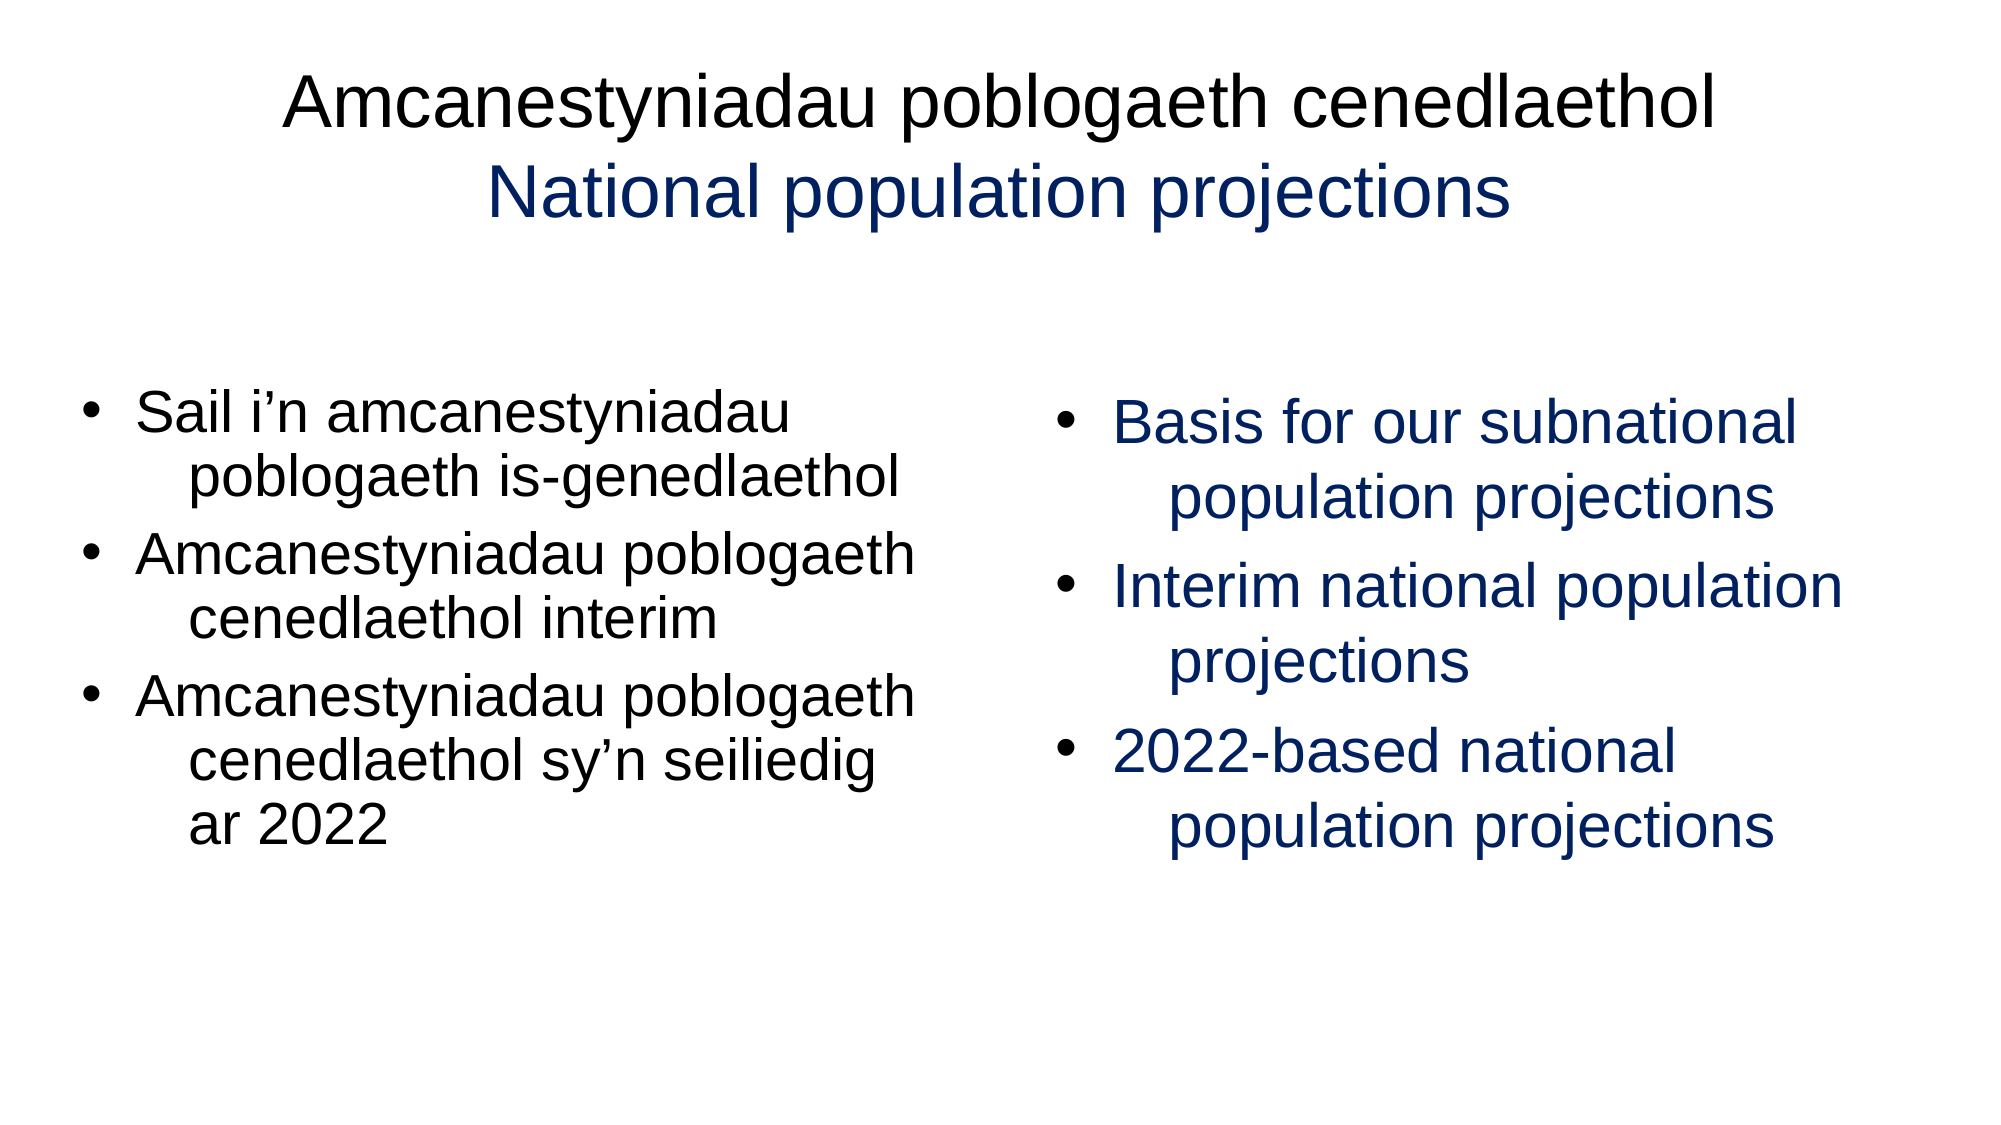

Amcanestyniadau poblogaeth cenedlaethol
National population projections
# Sail i’n amcanestyniadau poblogaeth is-genedlaethol
Amcanestyniadau poblogaeth cenedlaethol interim
Amcanestyniadau poblogaeth cenedlaethol sy’n seiliedig ar 2022
Basis for our subnational population projections
Interim national population projections
2022-based national population projections